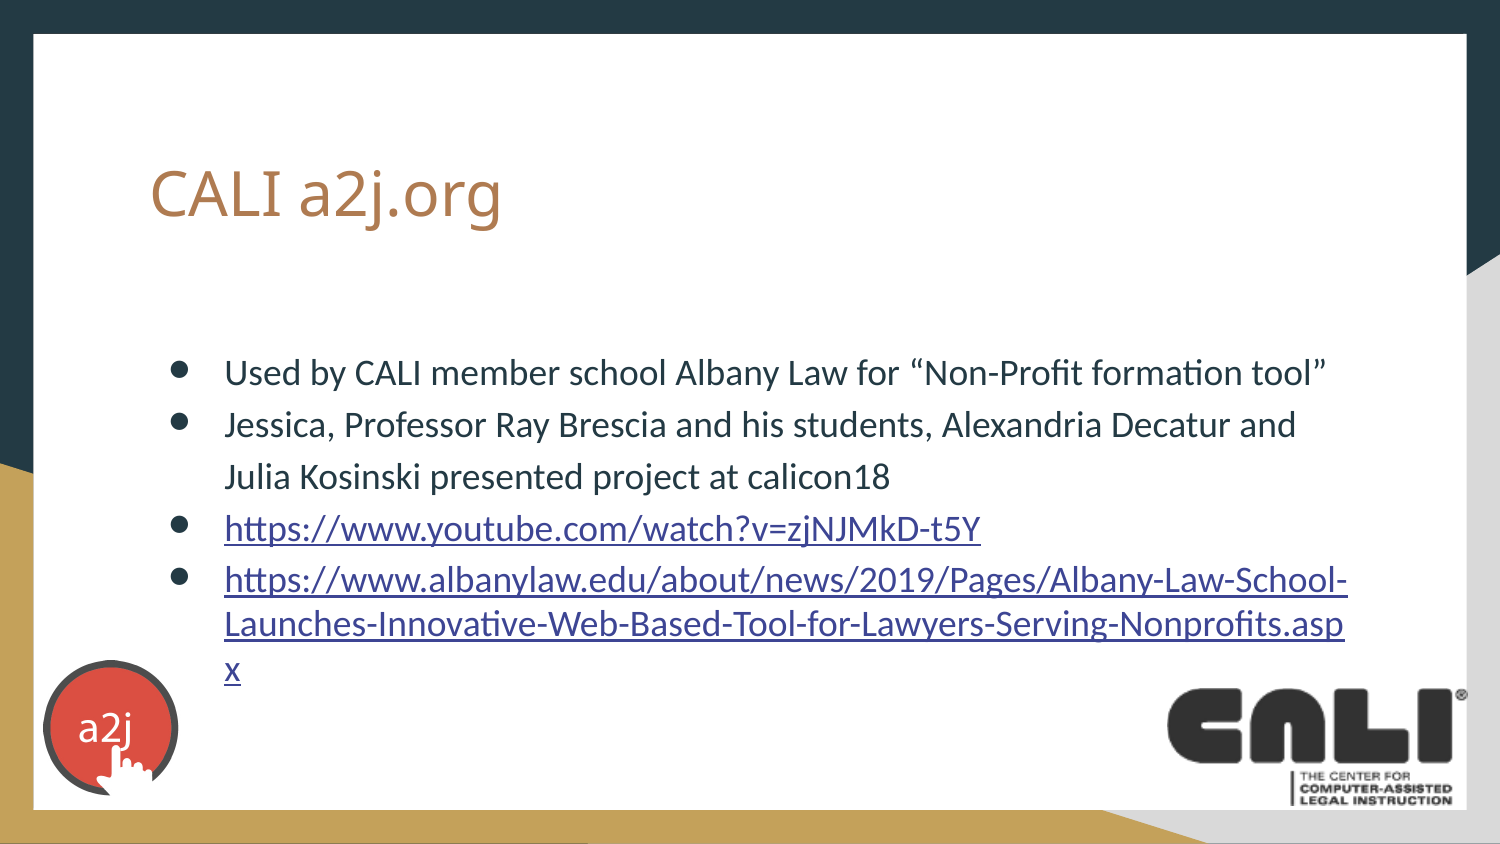

# CALI a2j.org
Used by CALI member school Albany Law for “Non-Profit formation tool”
Jessica, Professor Ray Brescia and his students, Alexandria Decatur and Julia Kosinski presented project at calicon18
https://www.youtube.com/watch?v=zjNJMkD-t5Y
https://www.albanylaw.edu/about/news/2019/Pages/Albany-Law-School-Launches-Innovative-Web-Based-Tool-for-Lawyers-Serving-Nonprofits.aspx